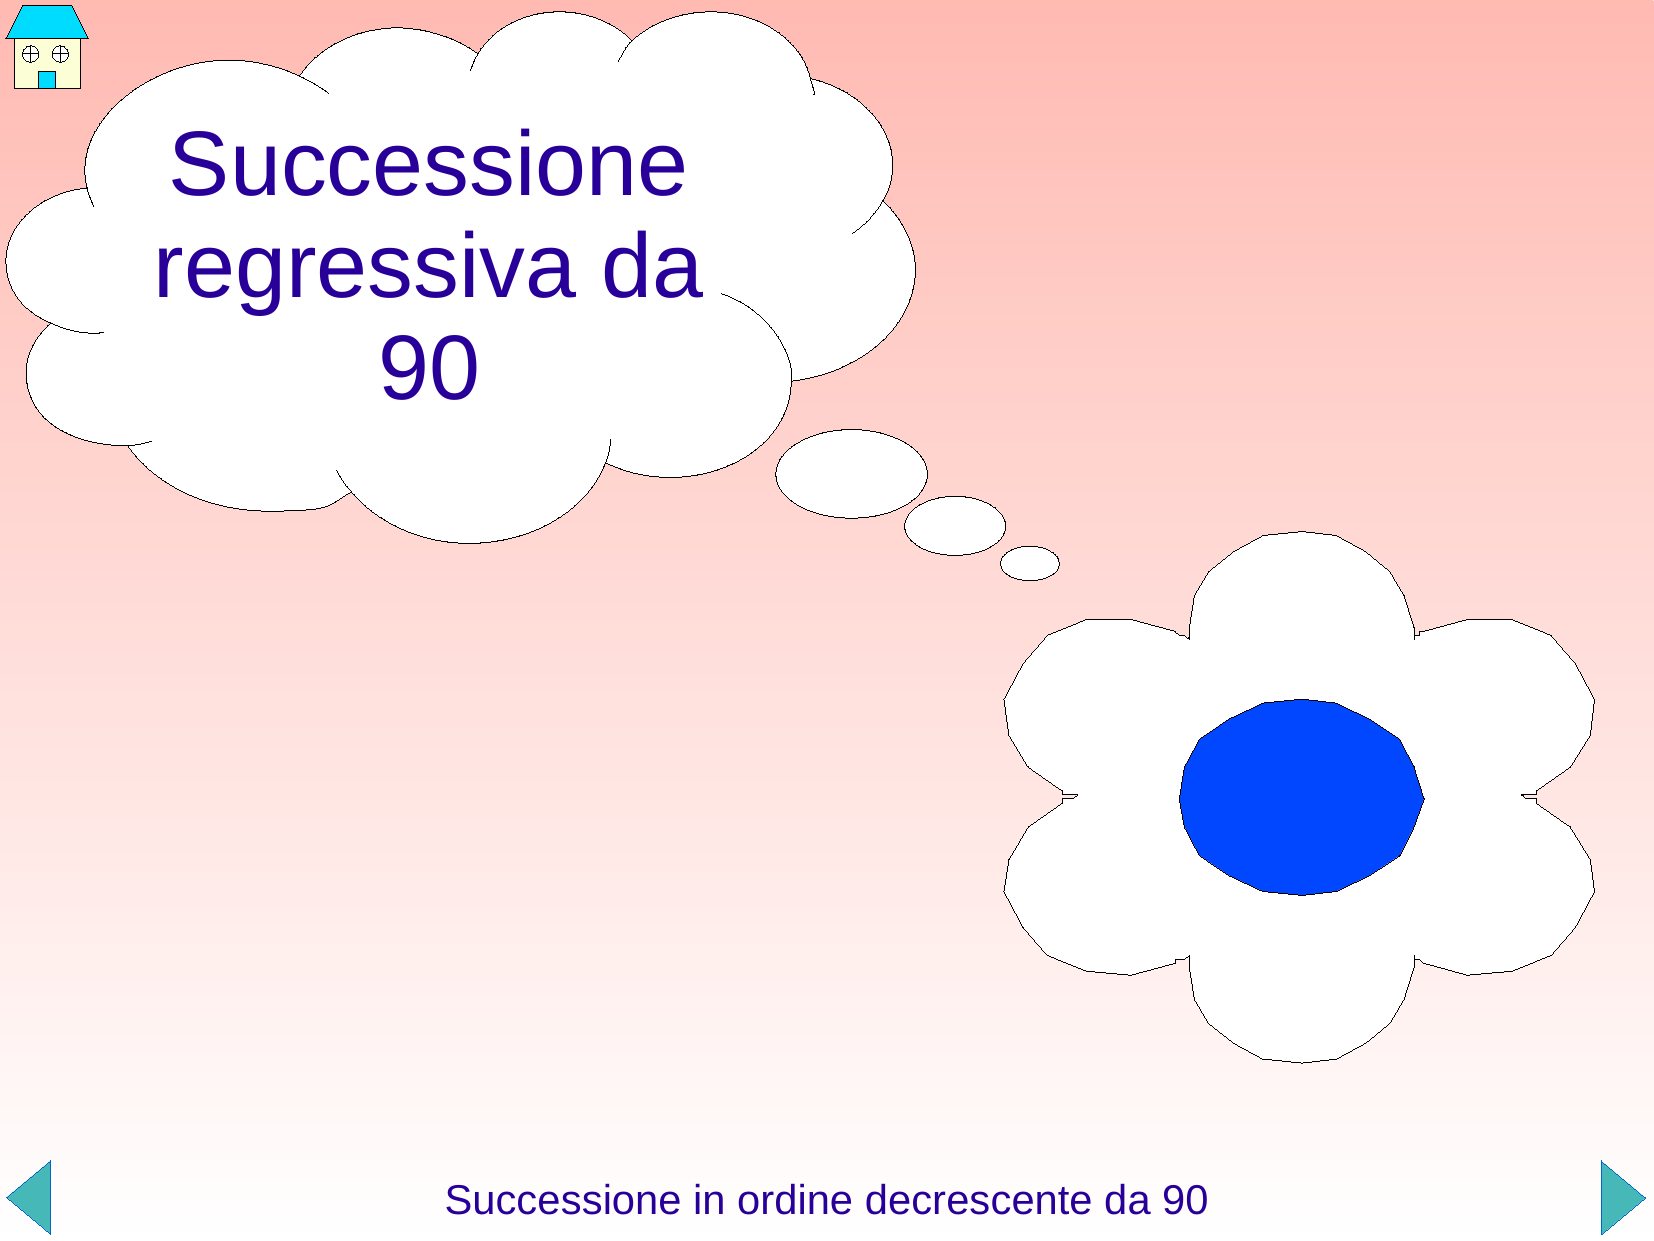

Successione regressiva da 90
Successione in ordine decrescente da 90